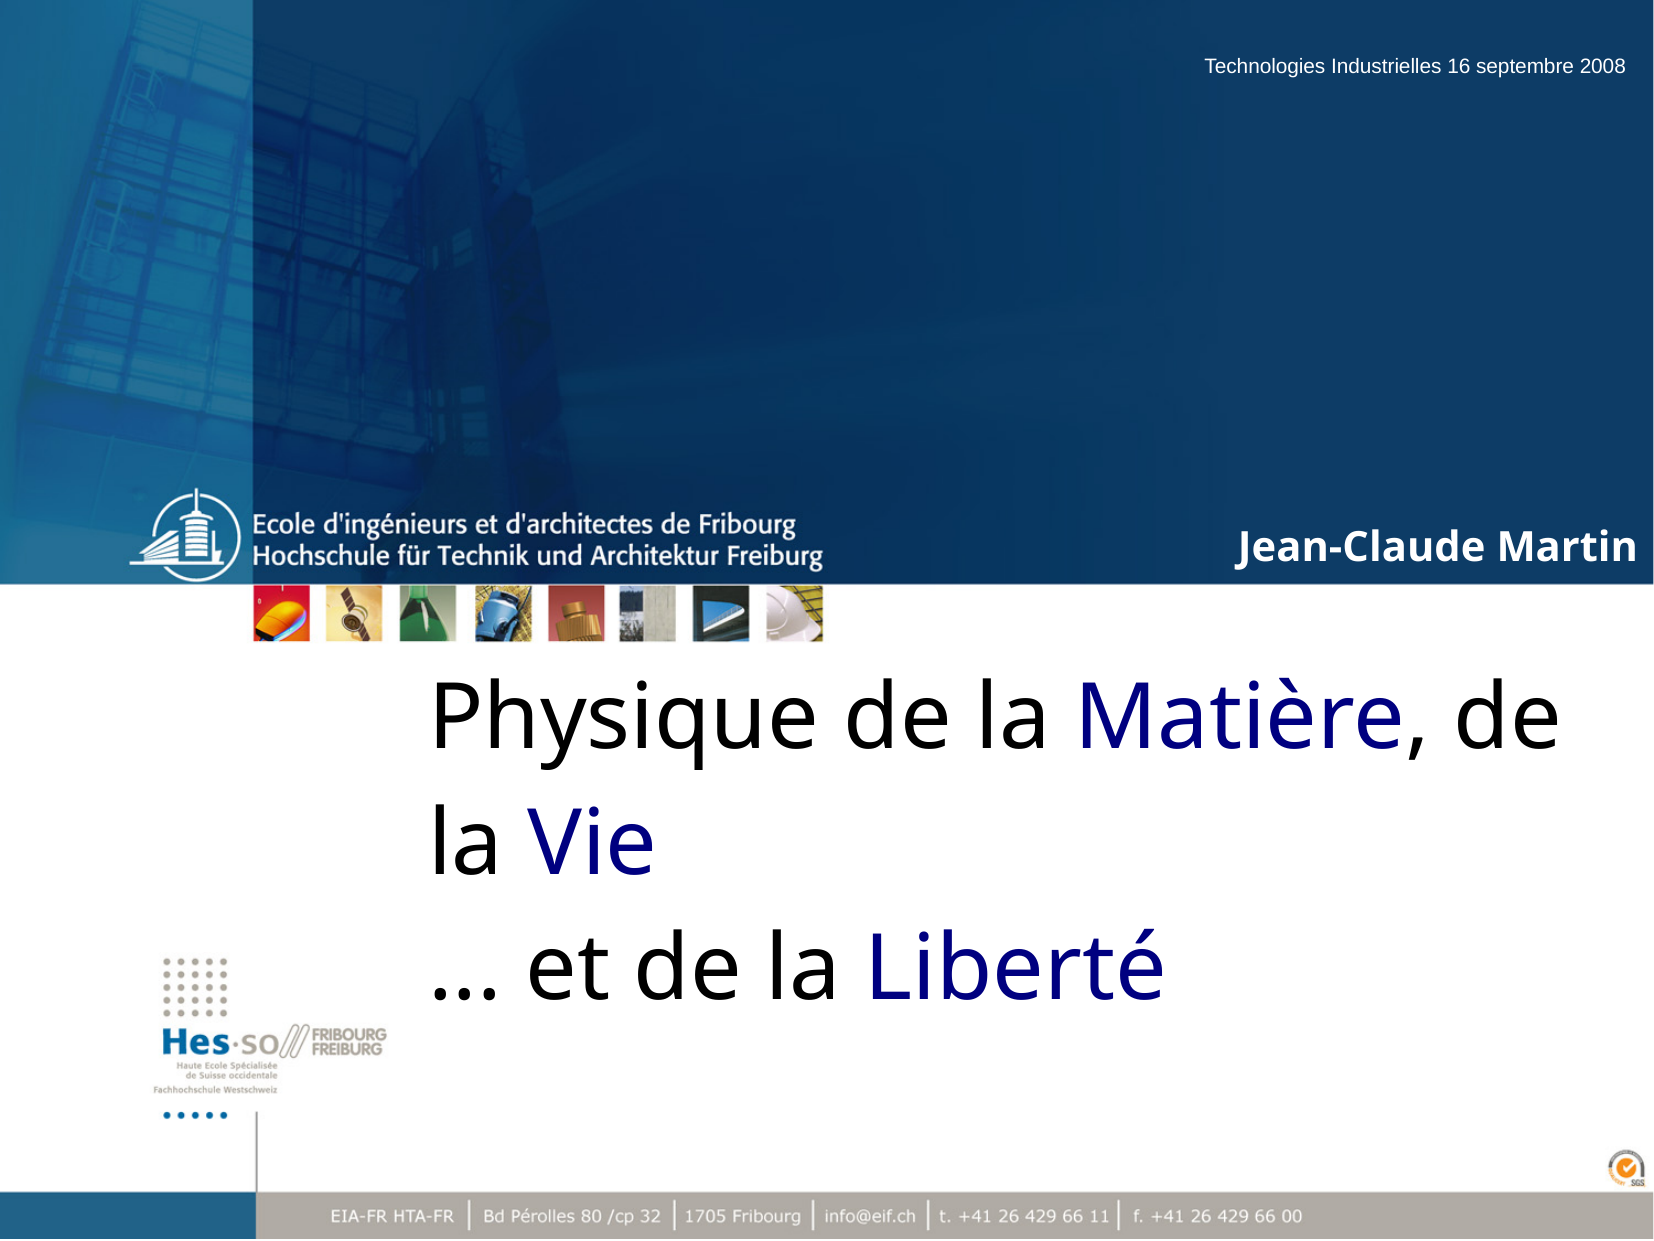

Technologies Industrielles 16 septembre 2008
Jean-Claude Martin
Physique de la Matière, de la Vie
... et de la Liberté
#